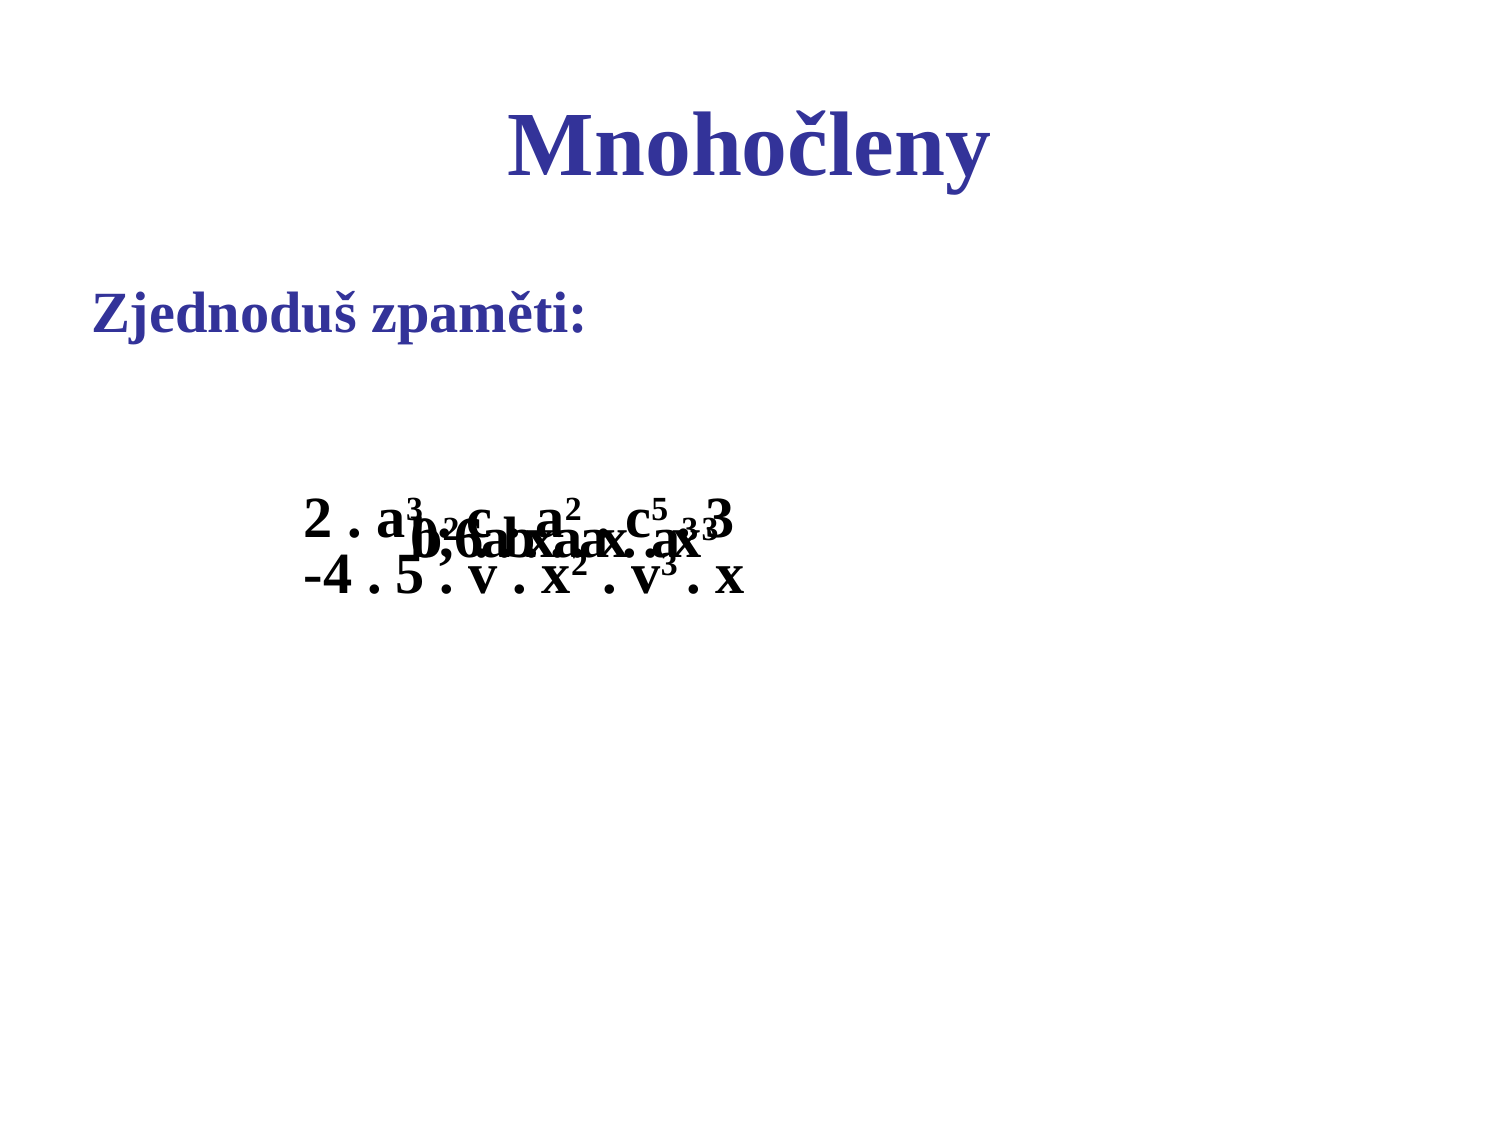

Mnohočleny
Zjednoduš zpaměti:
2 . a3 . c . a2 . c5 . 3
b2 . b . a . a3
0,6 . x . x . x3
a . a
-4 . 5 . v . x2 . v3 . x